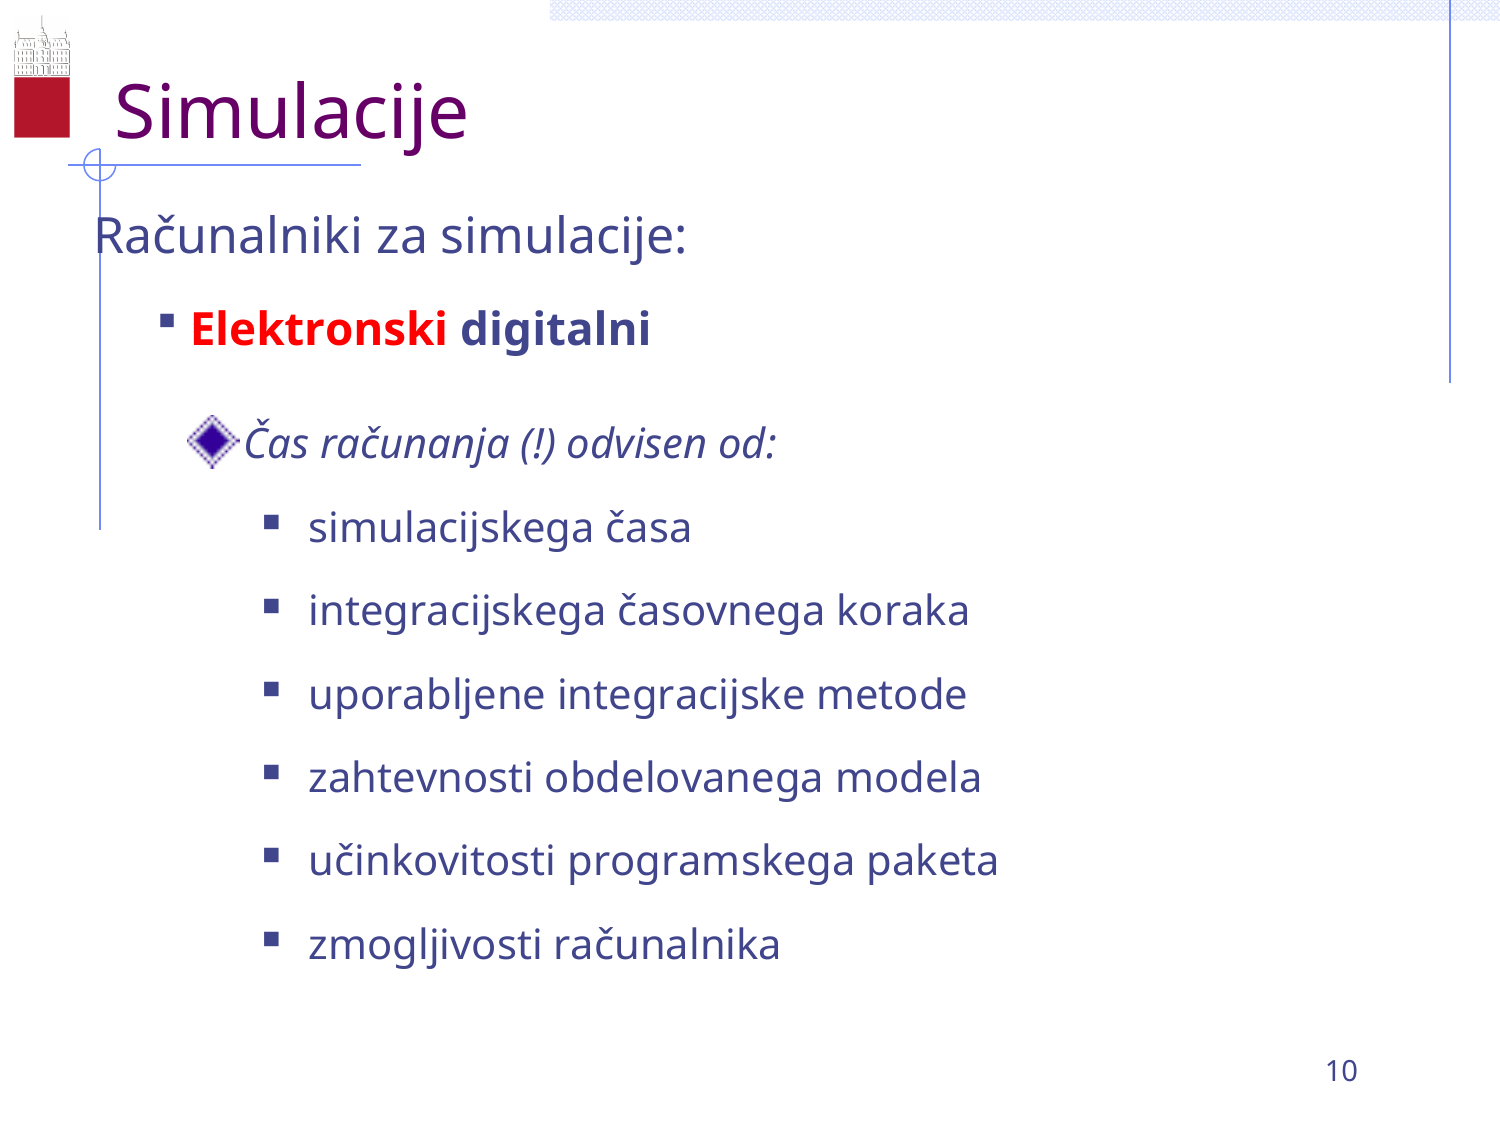

# Simulacije
Računalniki za simulacije:
 Elektronski digitalni
Čas računanja (!) odvisen od:
simulacijskega časa
integracijskega časovnega koraka
uporabljene integracijske metode
zahtevnosti obdelovanega modela
učinkovitosti programskega paketa
zmogljivosti računalnika